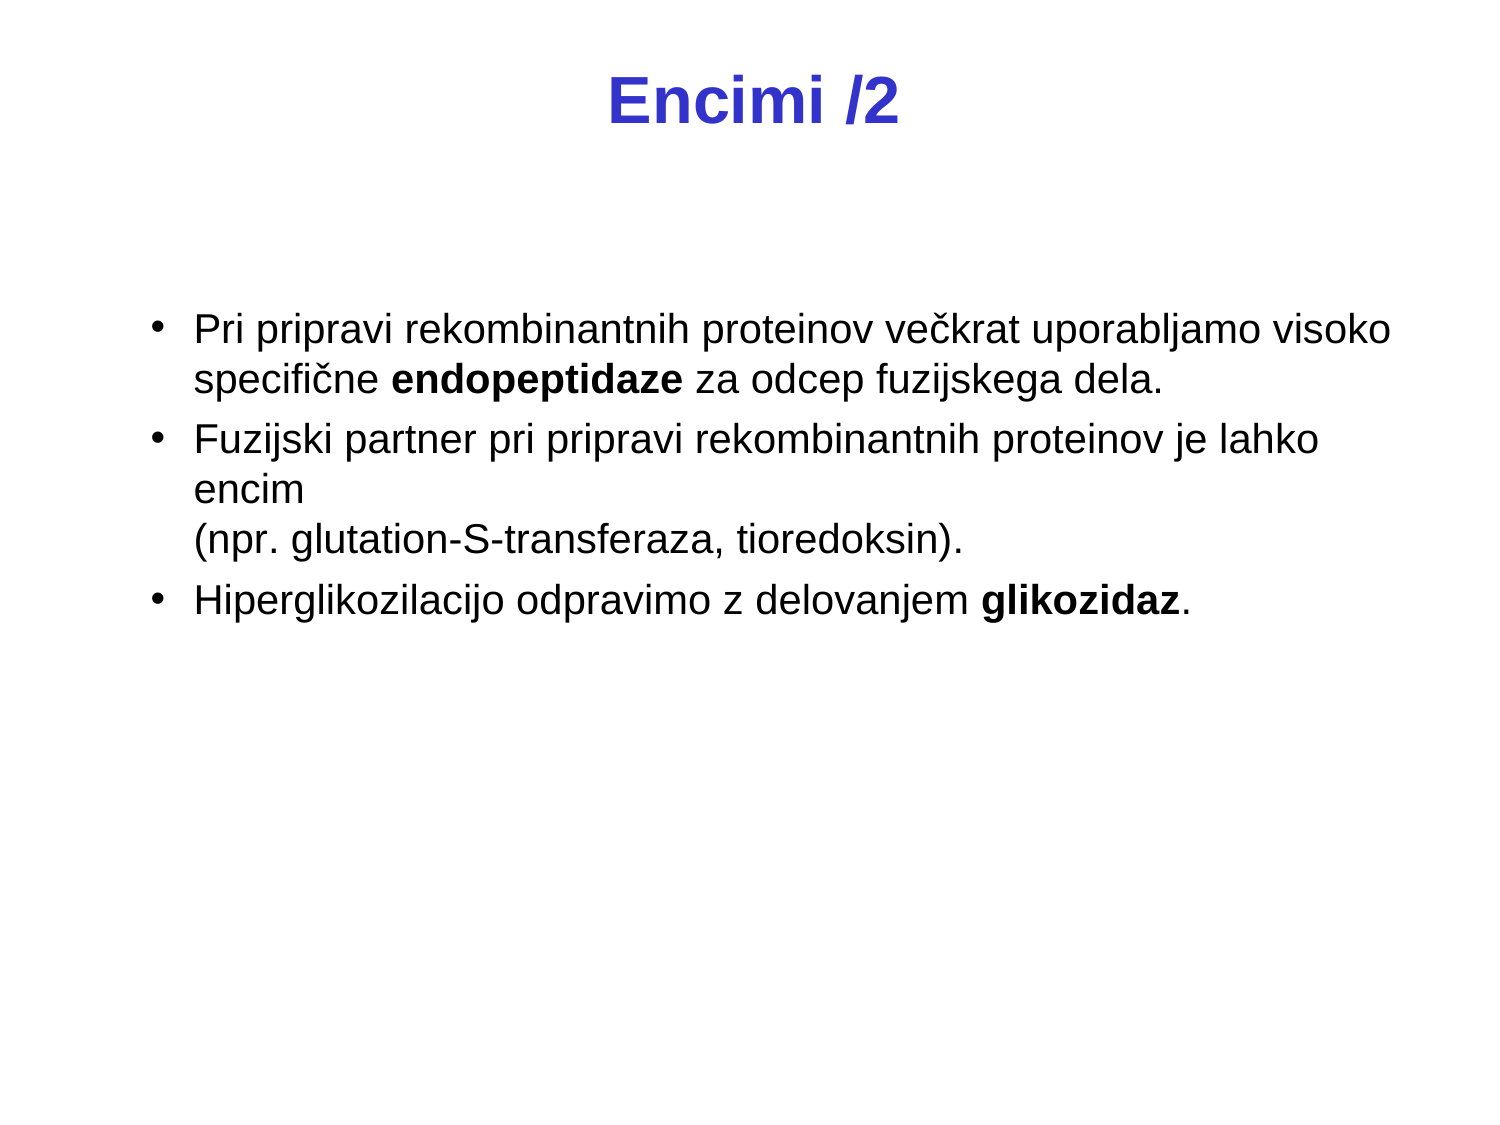

# Encimi /2
Pri pripravi rekombinantnih proteinov večkrat uporabljamo visoko specifične endopeptidaze za odcep fuzijskega dela.
Fuzijski partner pri pripravi rekombinantnih proteinov je lahko encim
(npr. glutation-S-transferaza, tioredoksin).
Hiperglikozilacijo odpravimo z delovanjem glikozidaz.